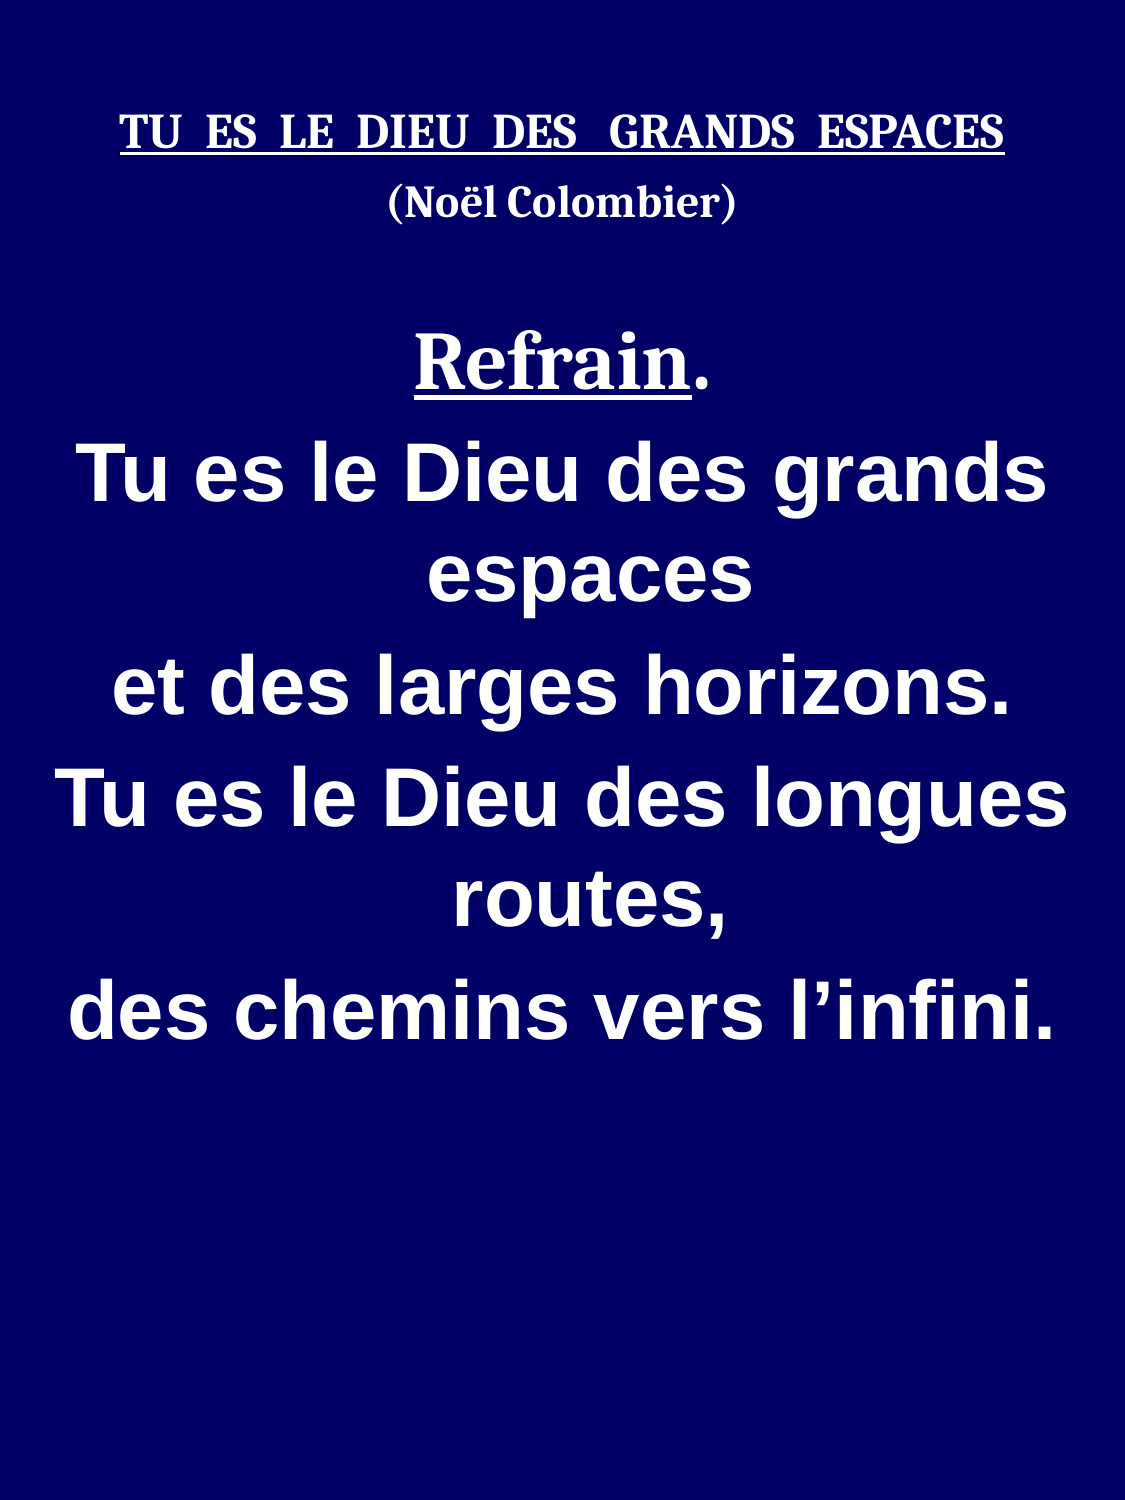

TU ES LE DIEU DES GRANDS ESPACES
(Noël Colombier)
Refrain.
Tu es le Dieu des grands espaces
et des larges horizons.
Tu es le Dieu des longues routes,
des chemins vers l’infini.